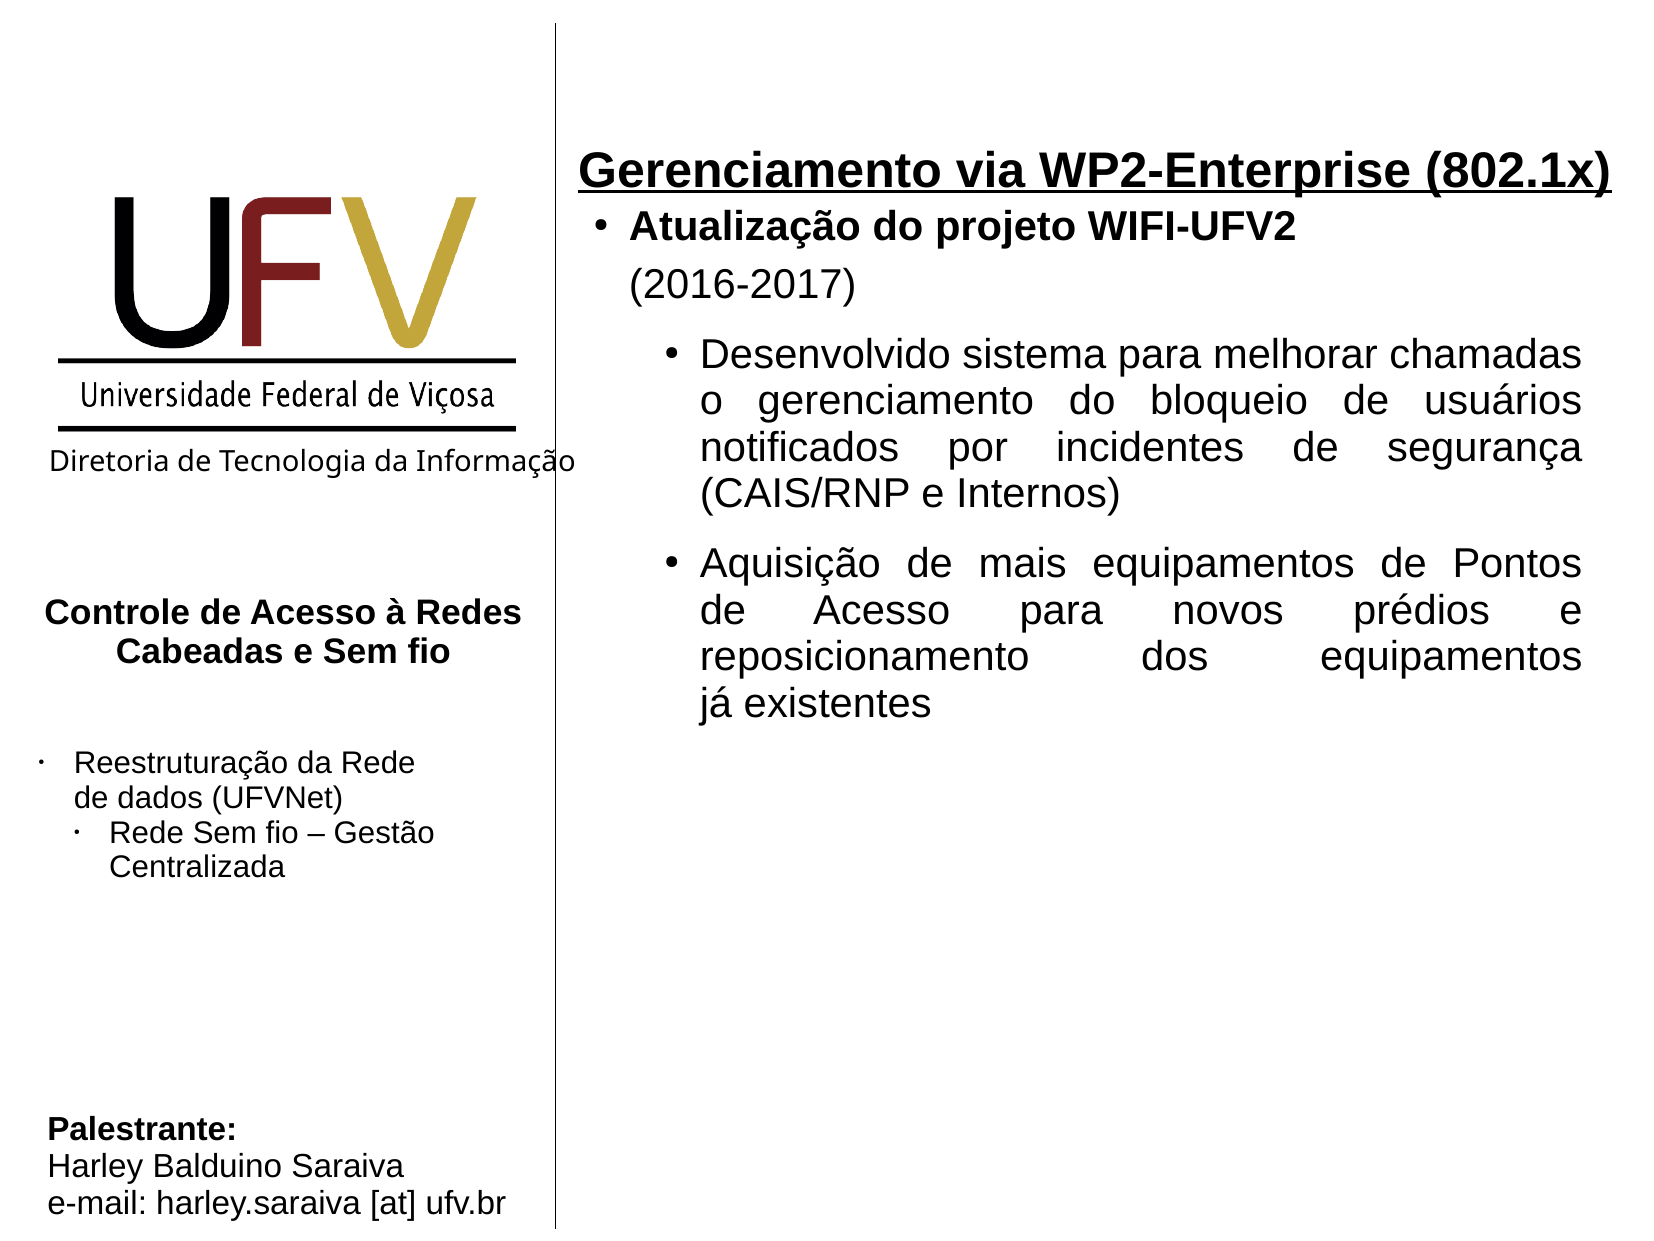

Gerenciamento via WP2-Enterprise (802.1x)
Atualização do projeto WIFI-UFV2
(2016-2017)
Desenvolvido sistema para melhorar chamadas
o gerenciamento do bloqueio de usuários
notificados por incidentes de segurança
(CAIS/RNP e Internos)
Aquisição de mais equipamentos de Pontos
de Acesso para novos prédios e
reposicionamento dos equipamentos
já existentes
Diretoria de Tecnologia da Informação
# Controle de Acesso à Redes Cabeadas e Sem fio
Reestruturação da Rede
de dados (UFVNet)
Rede Sem fio – Gestão
Centralizada
Palestrante:
Harley Balduino Saraiva
e-mail: harley.saraiva [at] ufv.br